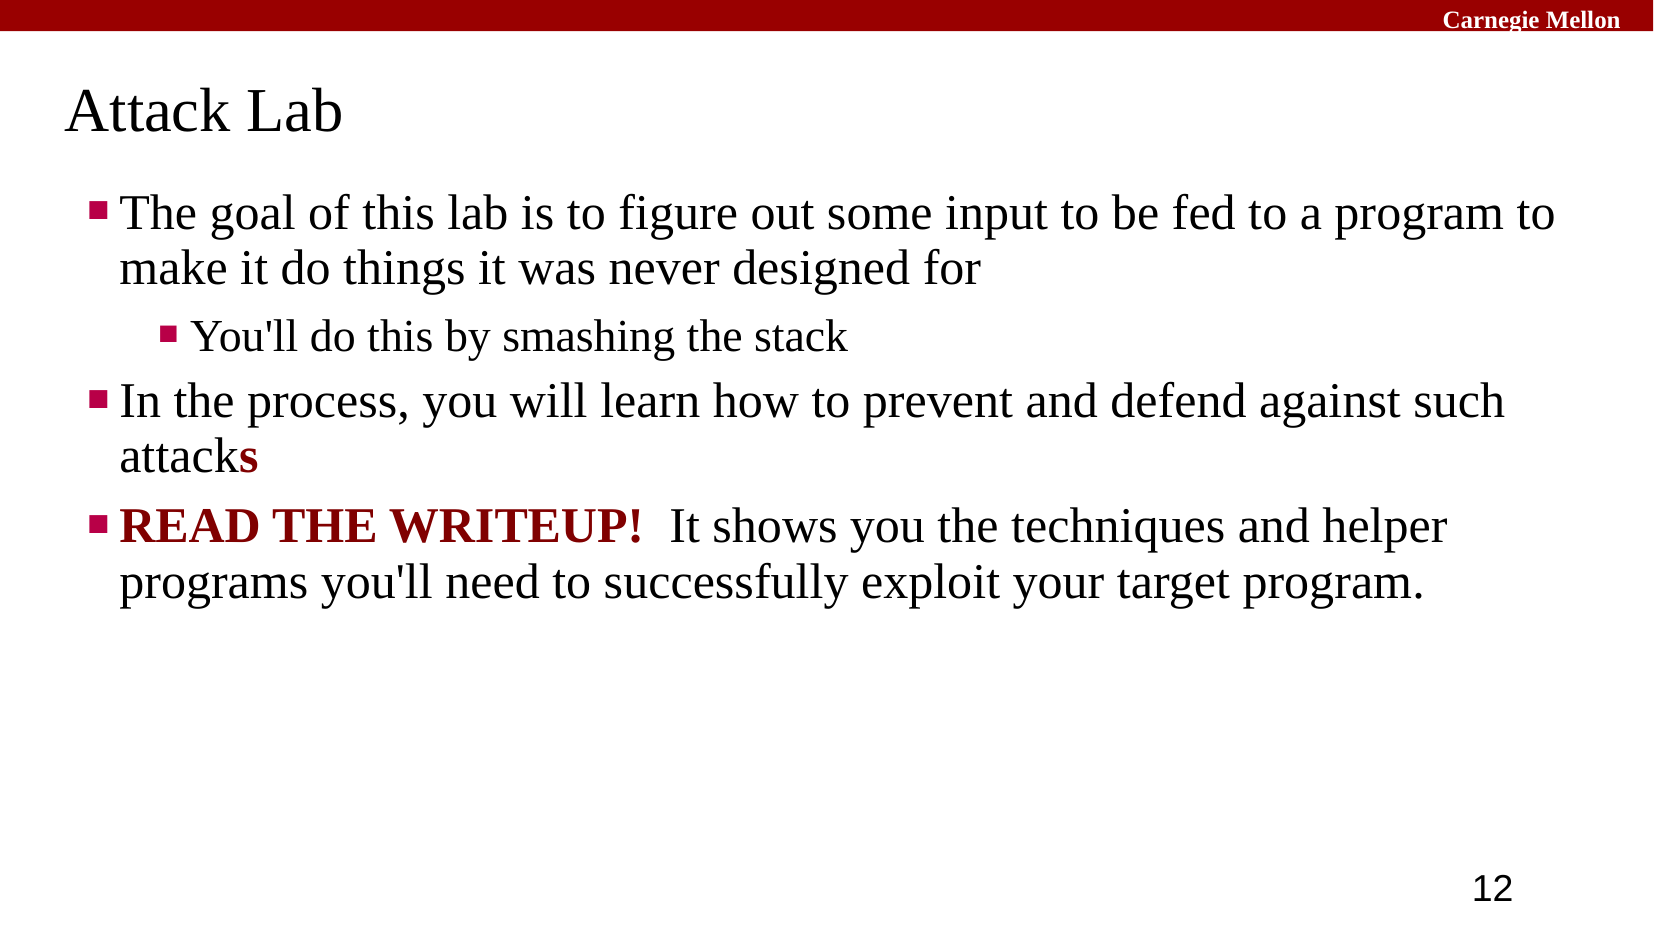

# Attack Lab
The goal of this lab is to figure out some input to be fed to a program to make it do things it was never designed for
You'll do this by smashing the stack
In the process, you will learn how to prevent and defend against such attacks
READ THE WRITEUP! It shows you the techniques and helper programs you'll need to successfully exploit your target program.